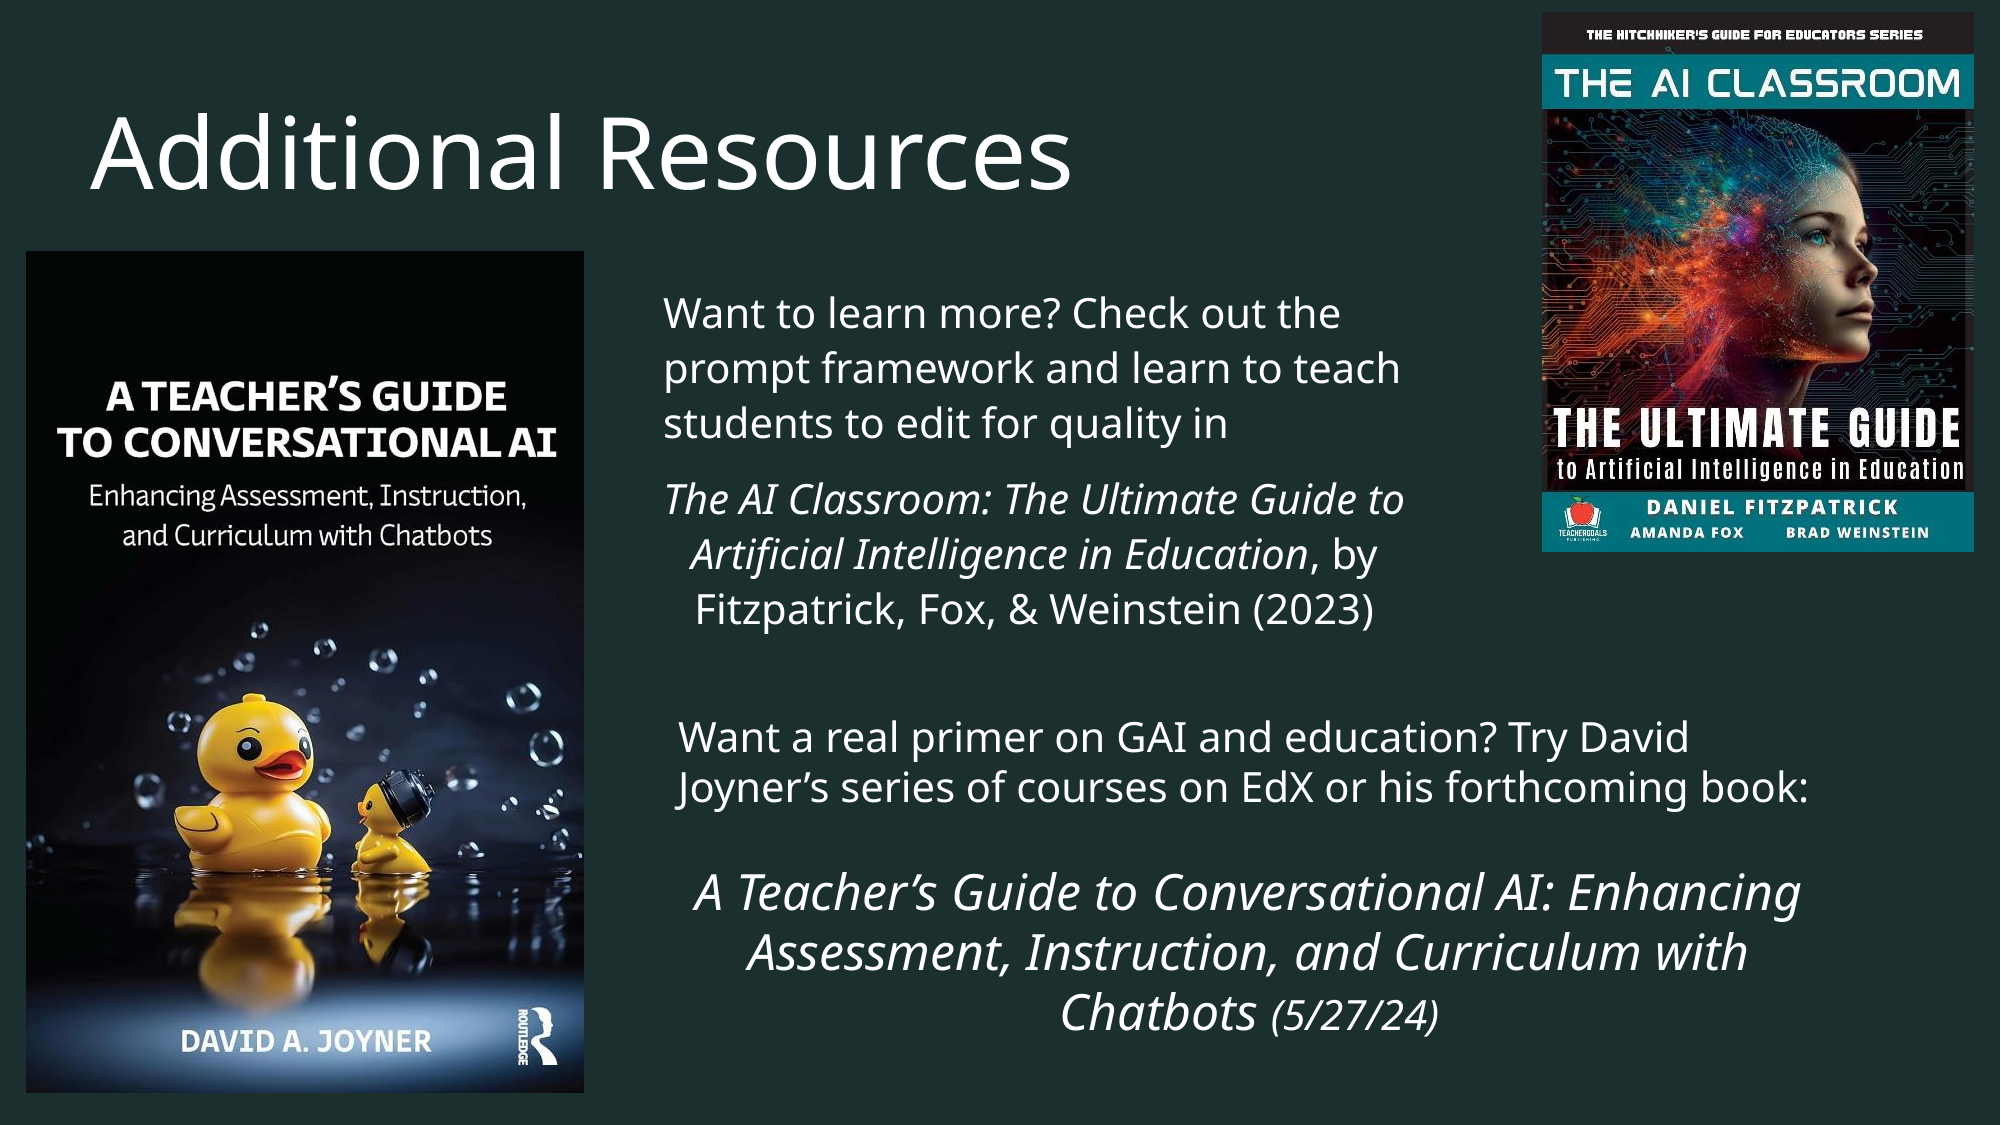

# Additional Resources
Want to learn more? Check out the prompt framework and learn to teach students to edit for quality in
The AI Classroom: The Ultimate Guide to Artificial Intelligence in Education, by Fitzpatrick, Fox, & Weinstein (2023)
Want a real primer on GAI and education? Try David Joyner’s series of courses on EdX or his forthcoming book:
A Teacher’s Guide to Conversational AI: Enhancing Assessment, Instruction, and Curriculum with Chatbots (5/27/24)